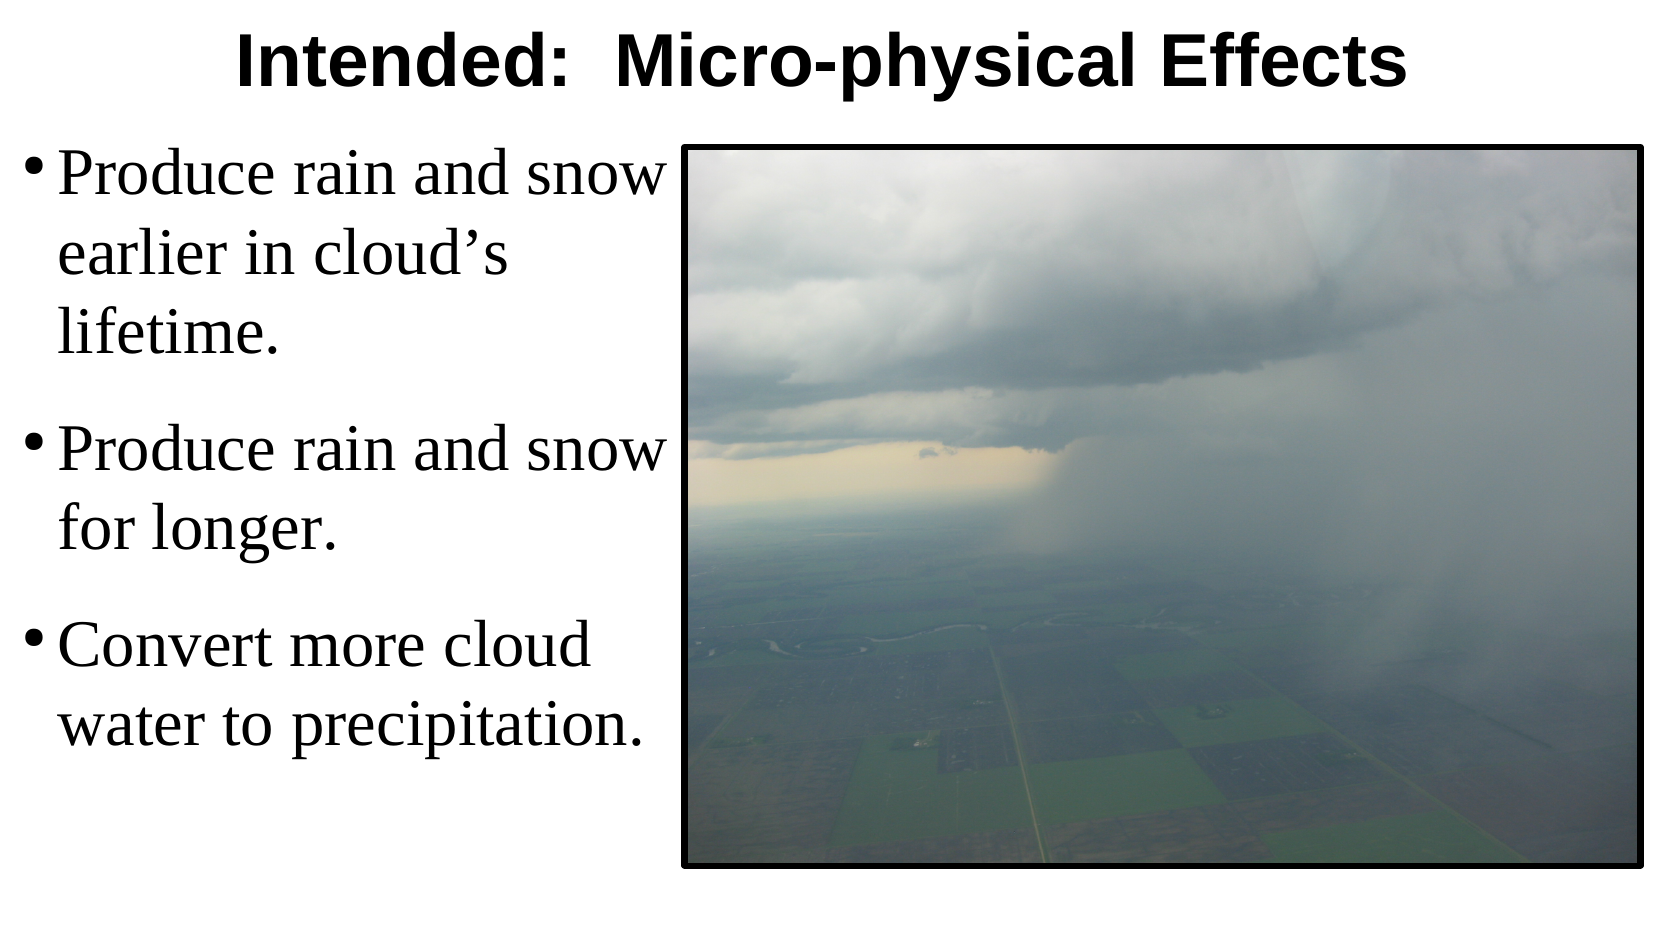

# Intended: Micro-physical Effects
Produce rain and snow earlier in cloud’s lifetime.
Produce rain and snow for longer.
Convert more cloud water to precipitation.